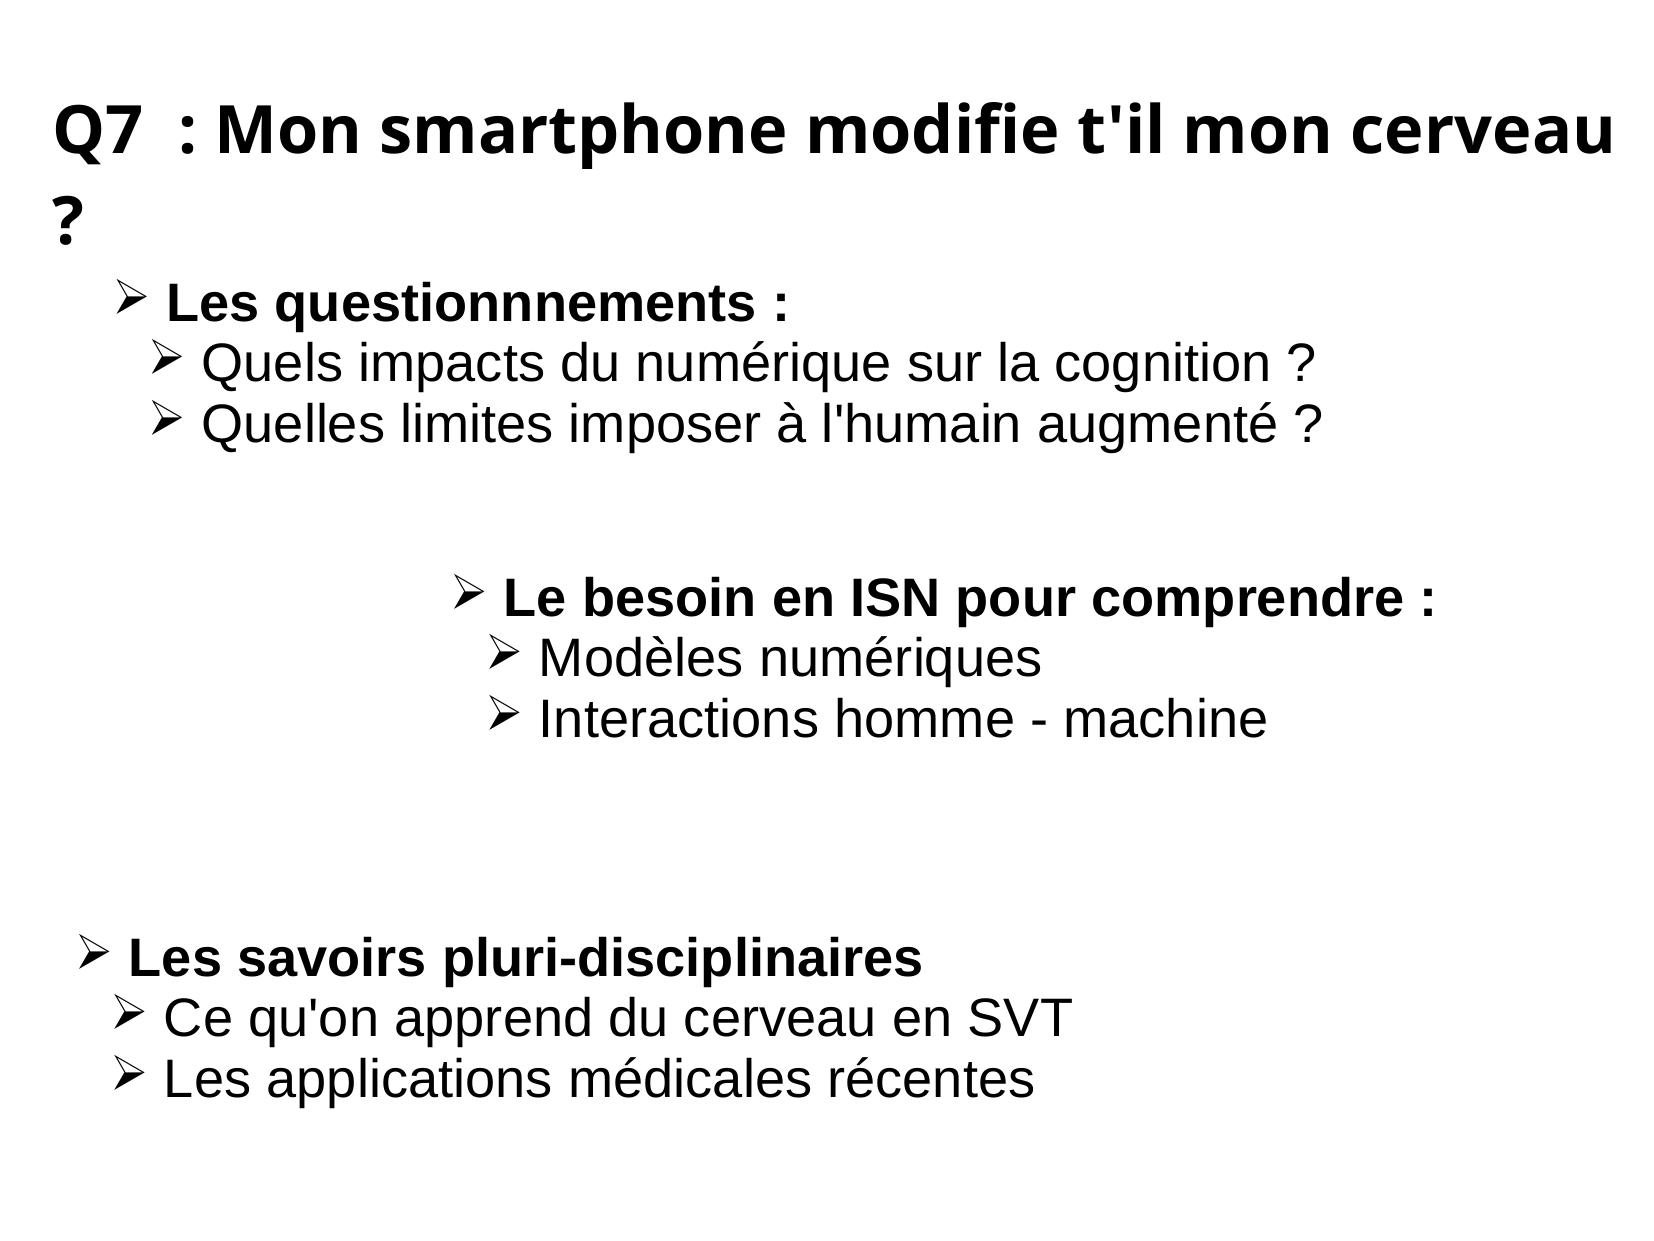

Q7  : Mon smartphone modifie t'il mon cerveau ?
 Les questionnnements :
 Quels impacts du numérique sur la cognition ?
 Quelles limites imposer à l'humain augmenté ?
 Le besoin en ISN pour comprendre :
 Modèles numériques
 Interactions homme - machine
 Les savoirs pluri-disciplinaires
 Ce qu'on apprend du cerveau en SVT
 Les applications médicales récentes